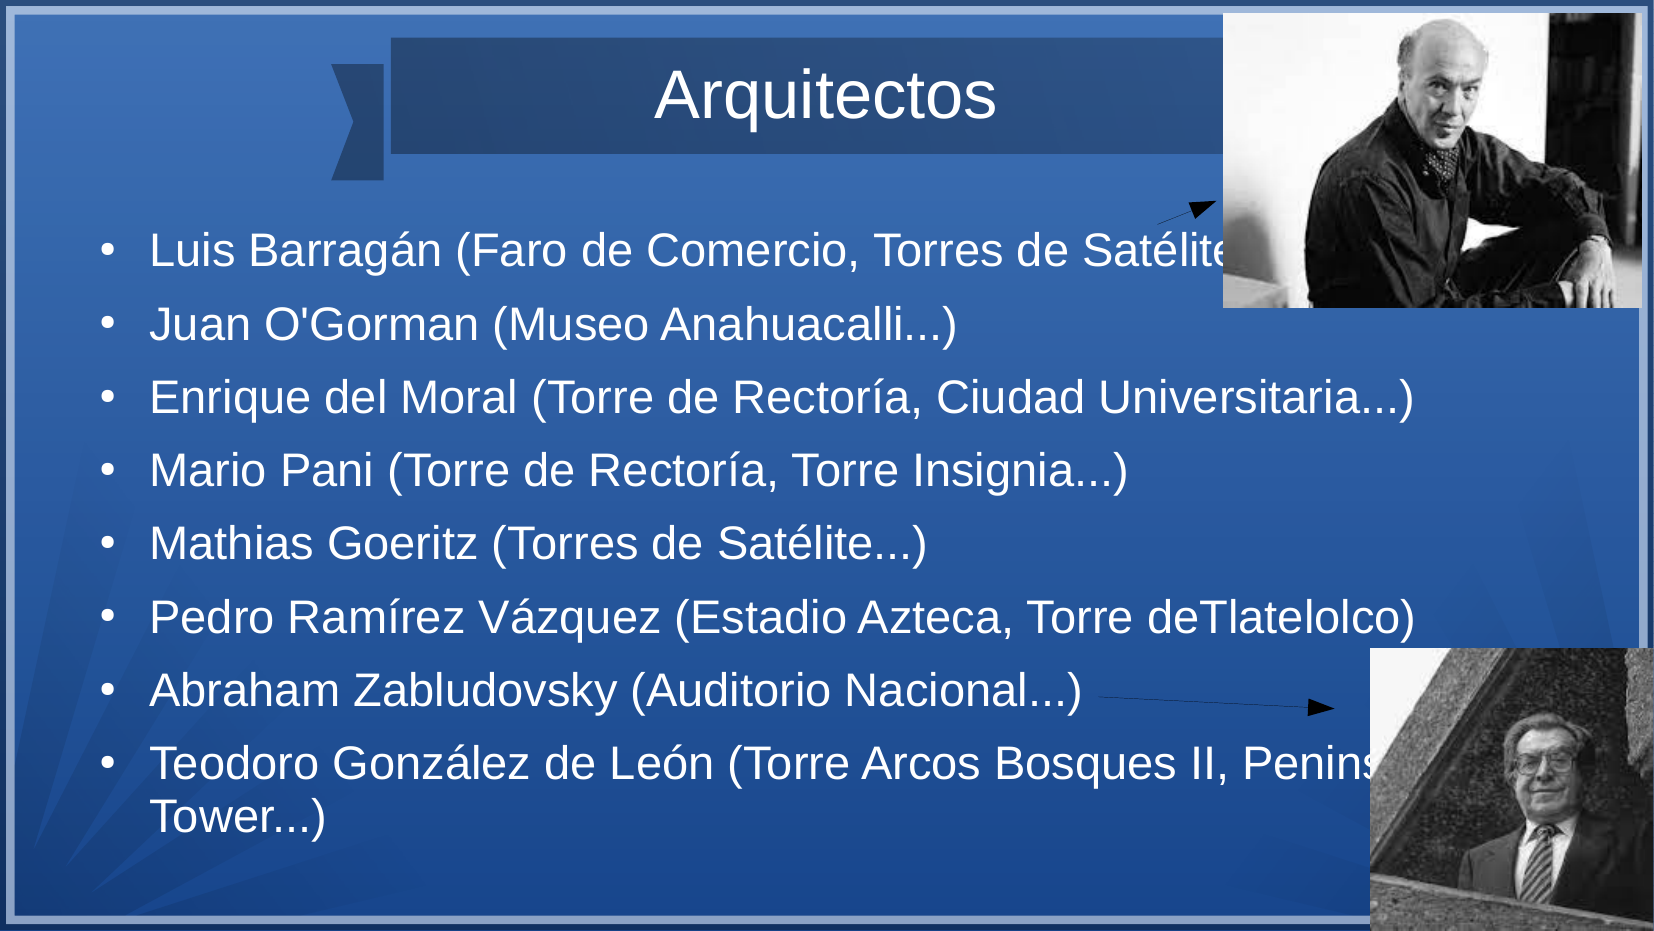

# Arquitectos
Luis Barragán (Faro de Comercio, Torres de Satélite...)
Juan O'Gorman (Museo Anahuacalli...)
Enrique del Moral (Torre de Rectoría, Ciudad Universitaria...)
Mario Pani (Torre de Rectoría, Torre Insignia...)
Mathias Goeritz (Torres de Satélite...)
Pedro Ramírez Vázquez (Estadio Azteca, Torre deTlatelolco)
Abraham Zabludovsky (Auditorio Nacional...)
Teodoro González de León (Torre Arcos Bosques II, Peninsula Tower...)